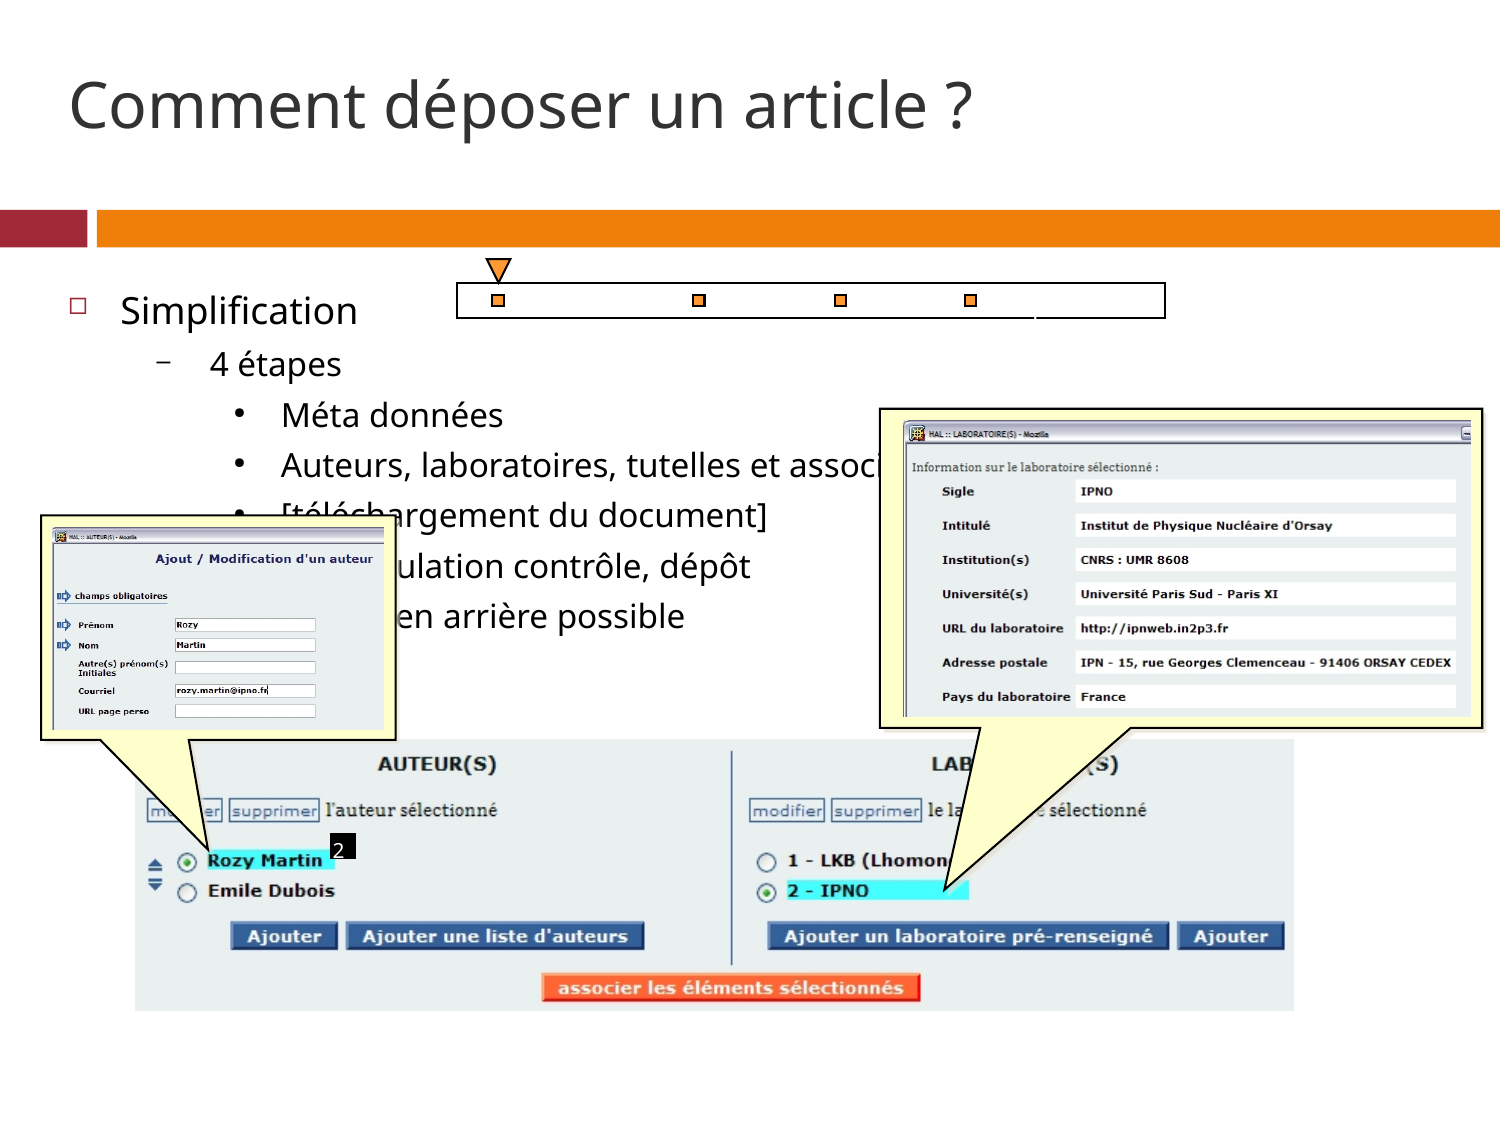

# Comment déposer un article ?
Simplification
4 étapes
Méta données
Auteurs, laboratoires, tutelles et association
[téléchargement du document]
Récapitulation contrôle, dépôt
Retour en arrière possible
métadonnées
auteurs
fichiers
récapitulation
2